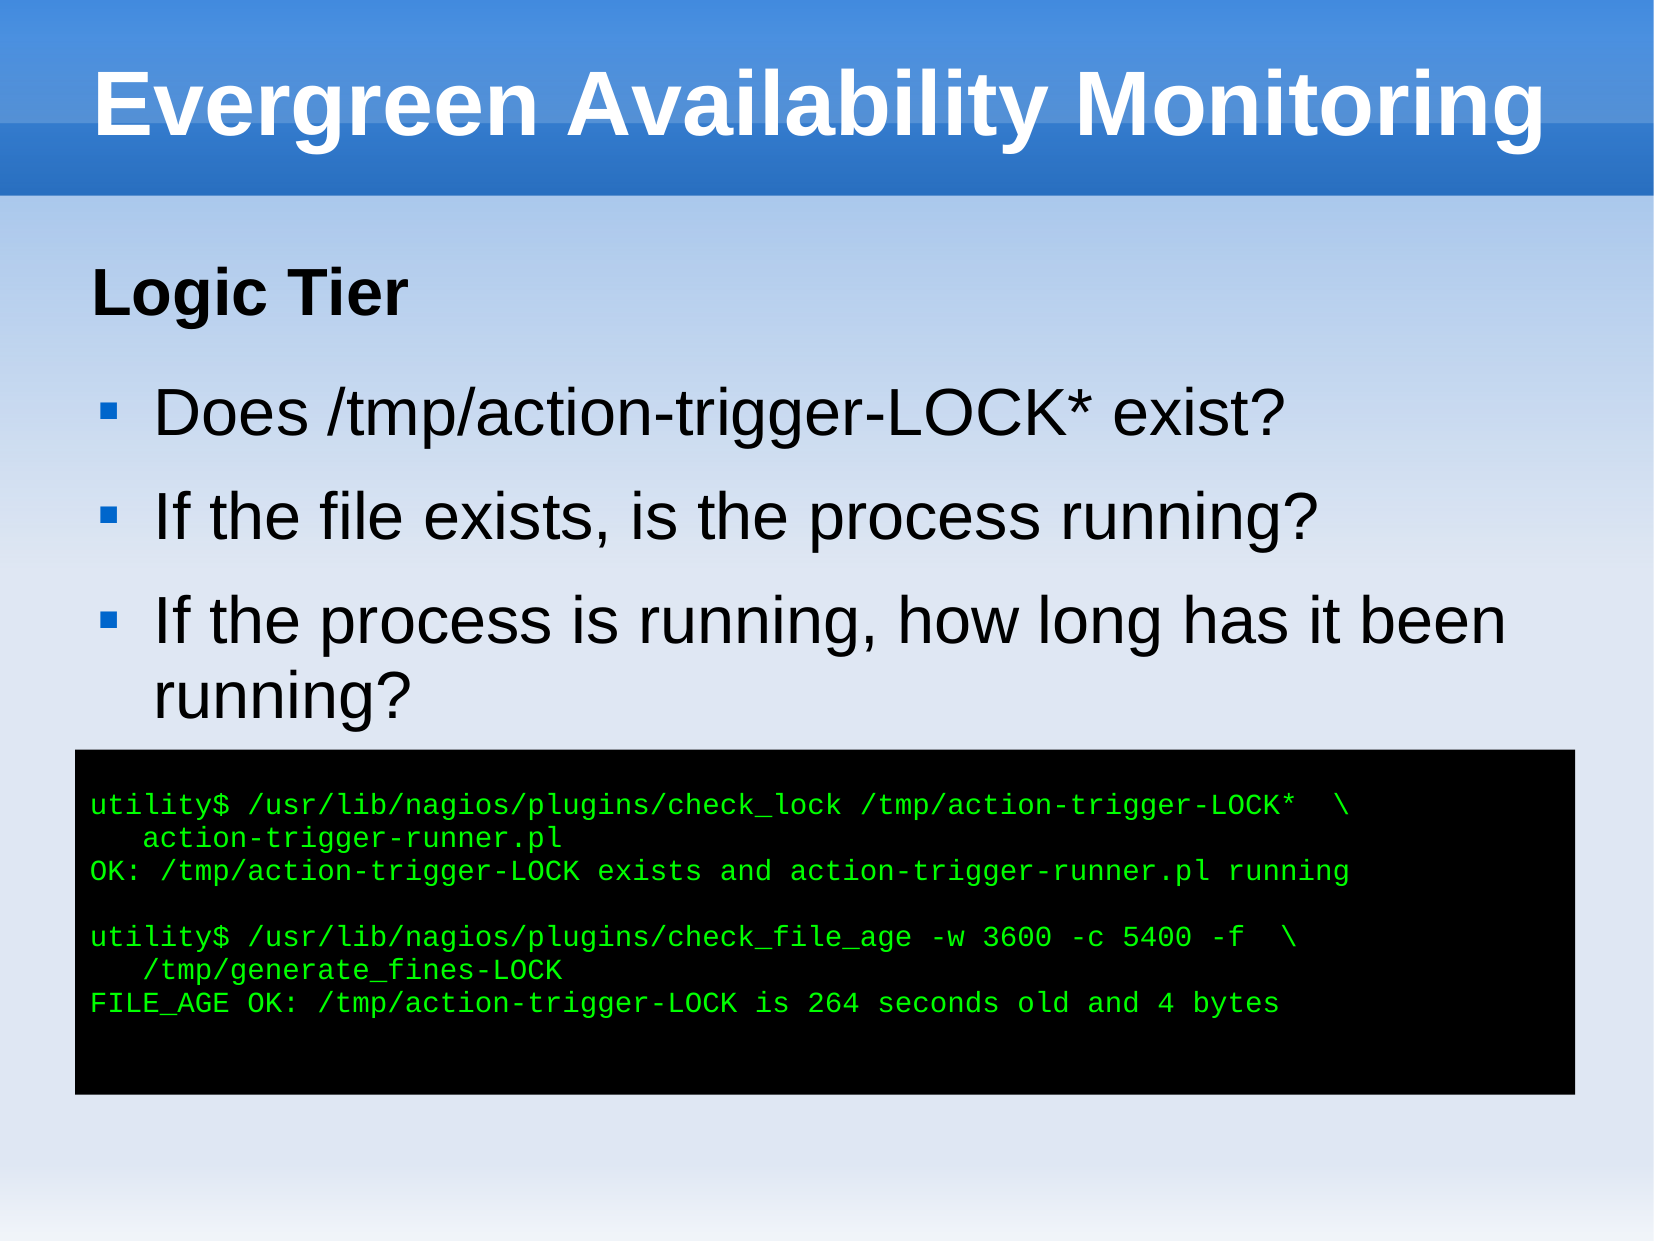

# Evergreen Availability Monitoring
Logic Tier
Does /tmp/action-trigger-LOCK* exist?
If the file exists, is the process running?
If the process is running, how long has it been running?
utility$ /usr/lib/nagios/plugins/check_lock /tmp/action-trigger-LOCK* \
 action-trigger-runner.pl
OK: /tmp/action-trigger-LOCK exists and action-trigger-runner.pl running
utility$ /usr/lib/nagios/plugins/check_file_age -w 3600 -c 5400 -f \
 /tmp/generate_fines-LOCK
FILE_AGE OK: /tmp/action-trigger-LOCK is 264 seconds old and 4 bytes